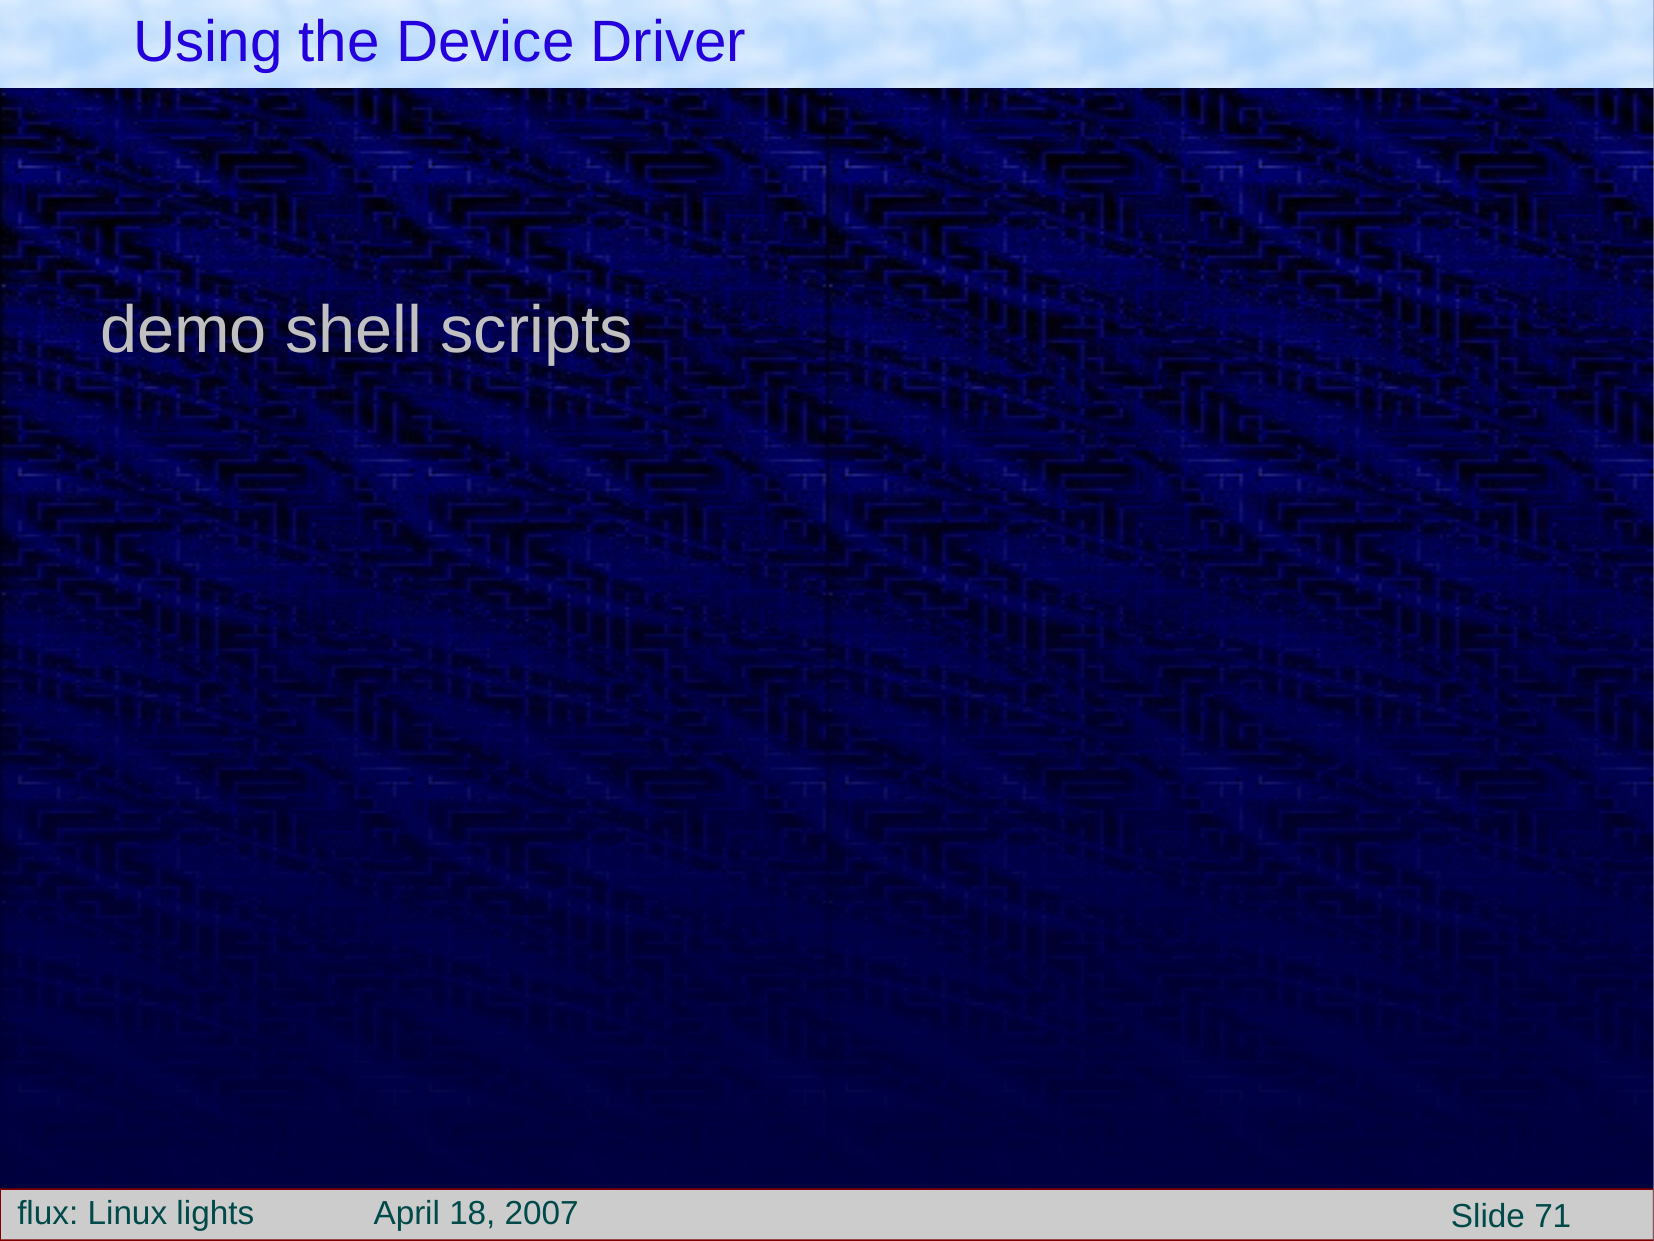

Using the Device Driver
# demo shell scripts
flux: Linux lights	April 18, 2007
Slide